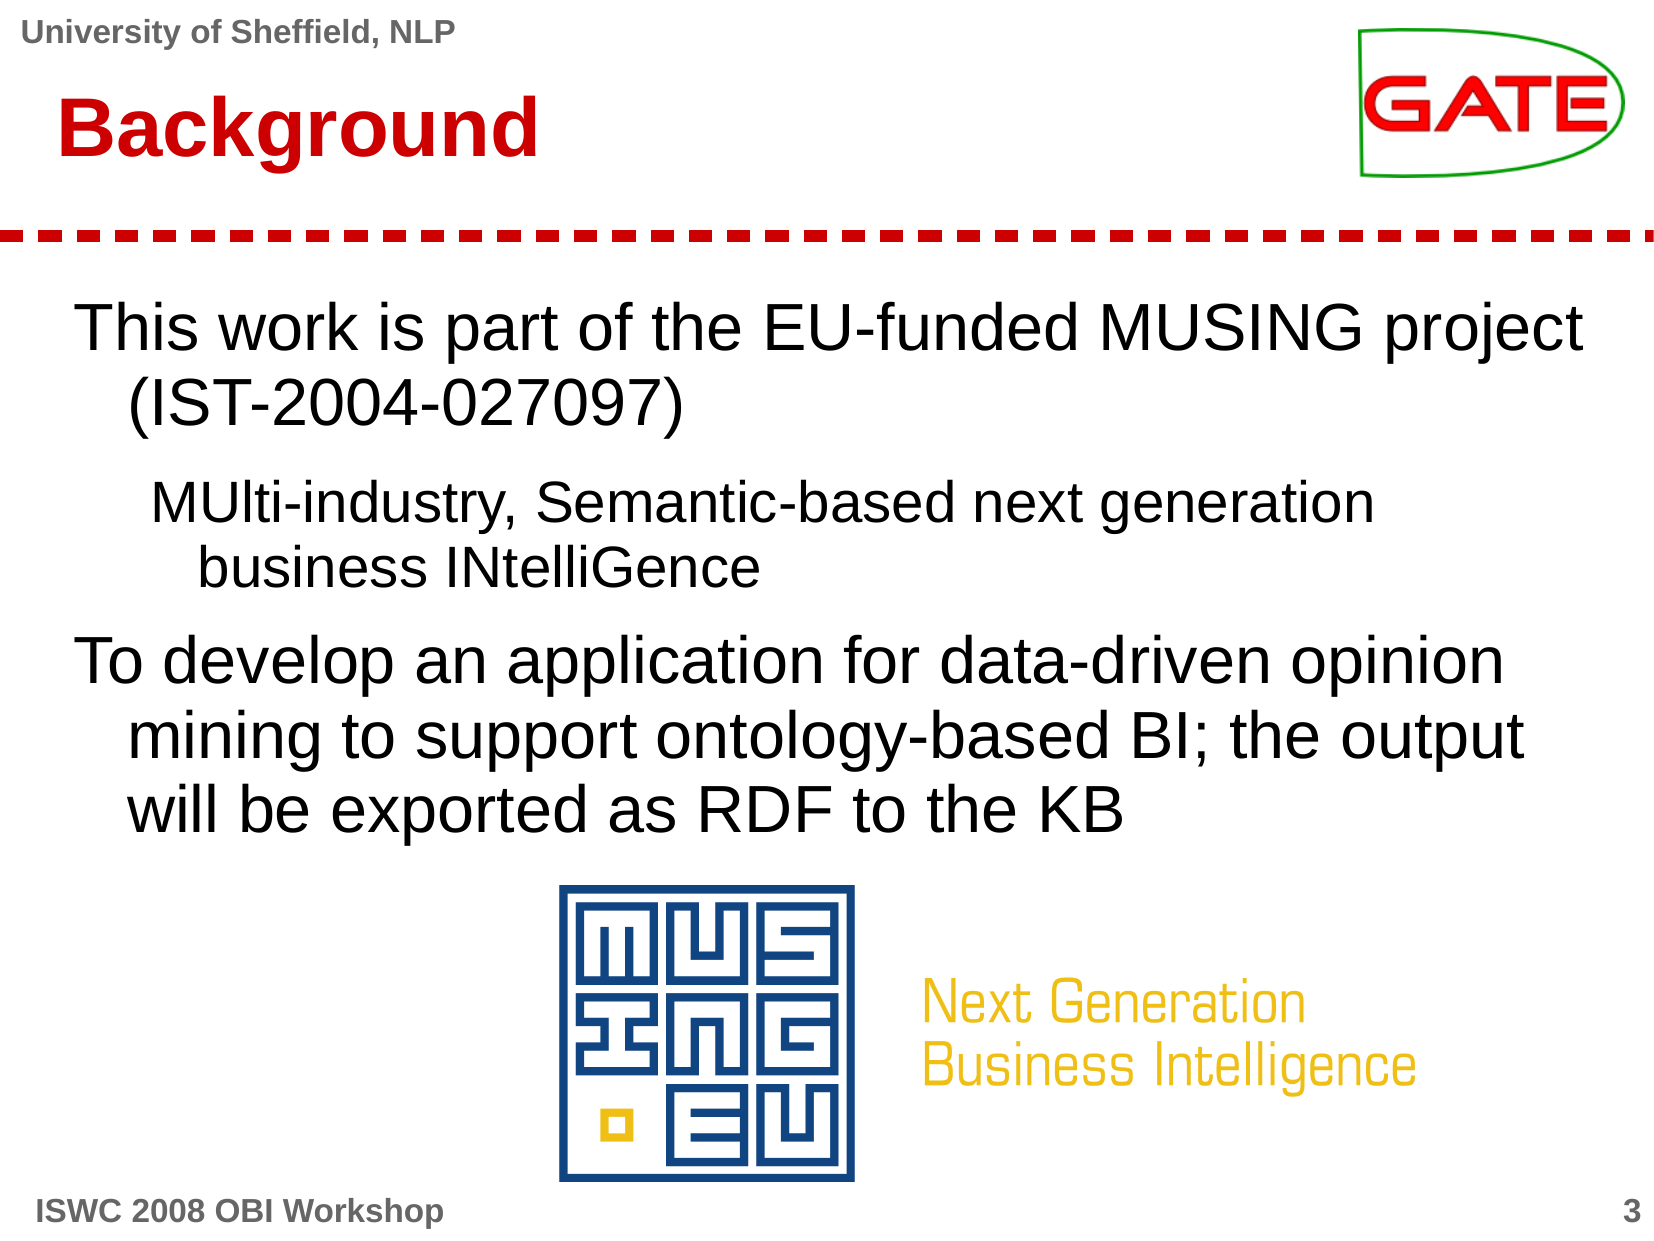

# Background
This work is part of the EU-funded MUSING project (IST-2004-027097)
MUlti-industry, Semantic-based next generation business INtelliGence
To develop an application for data-driven opinion mining to support ontology-based BI; the output will be exported as RDF to the KB
Some Meeting, Some Place
3